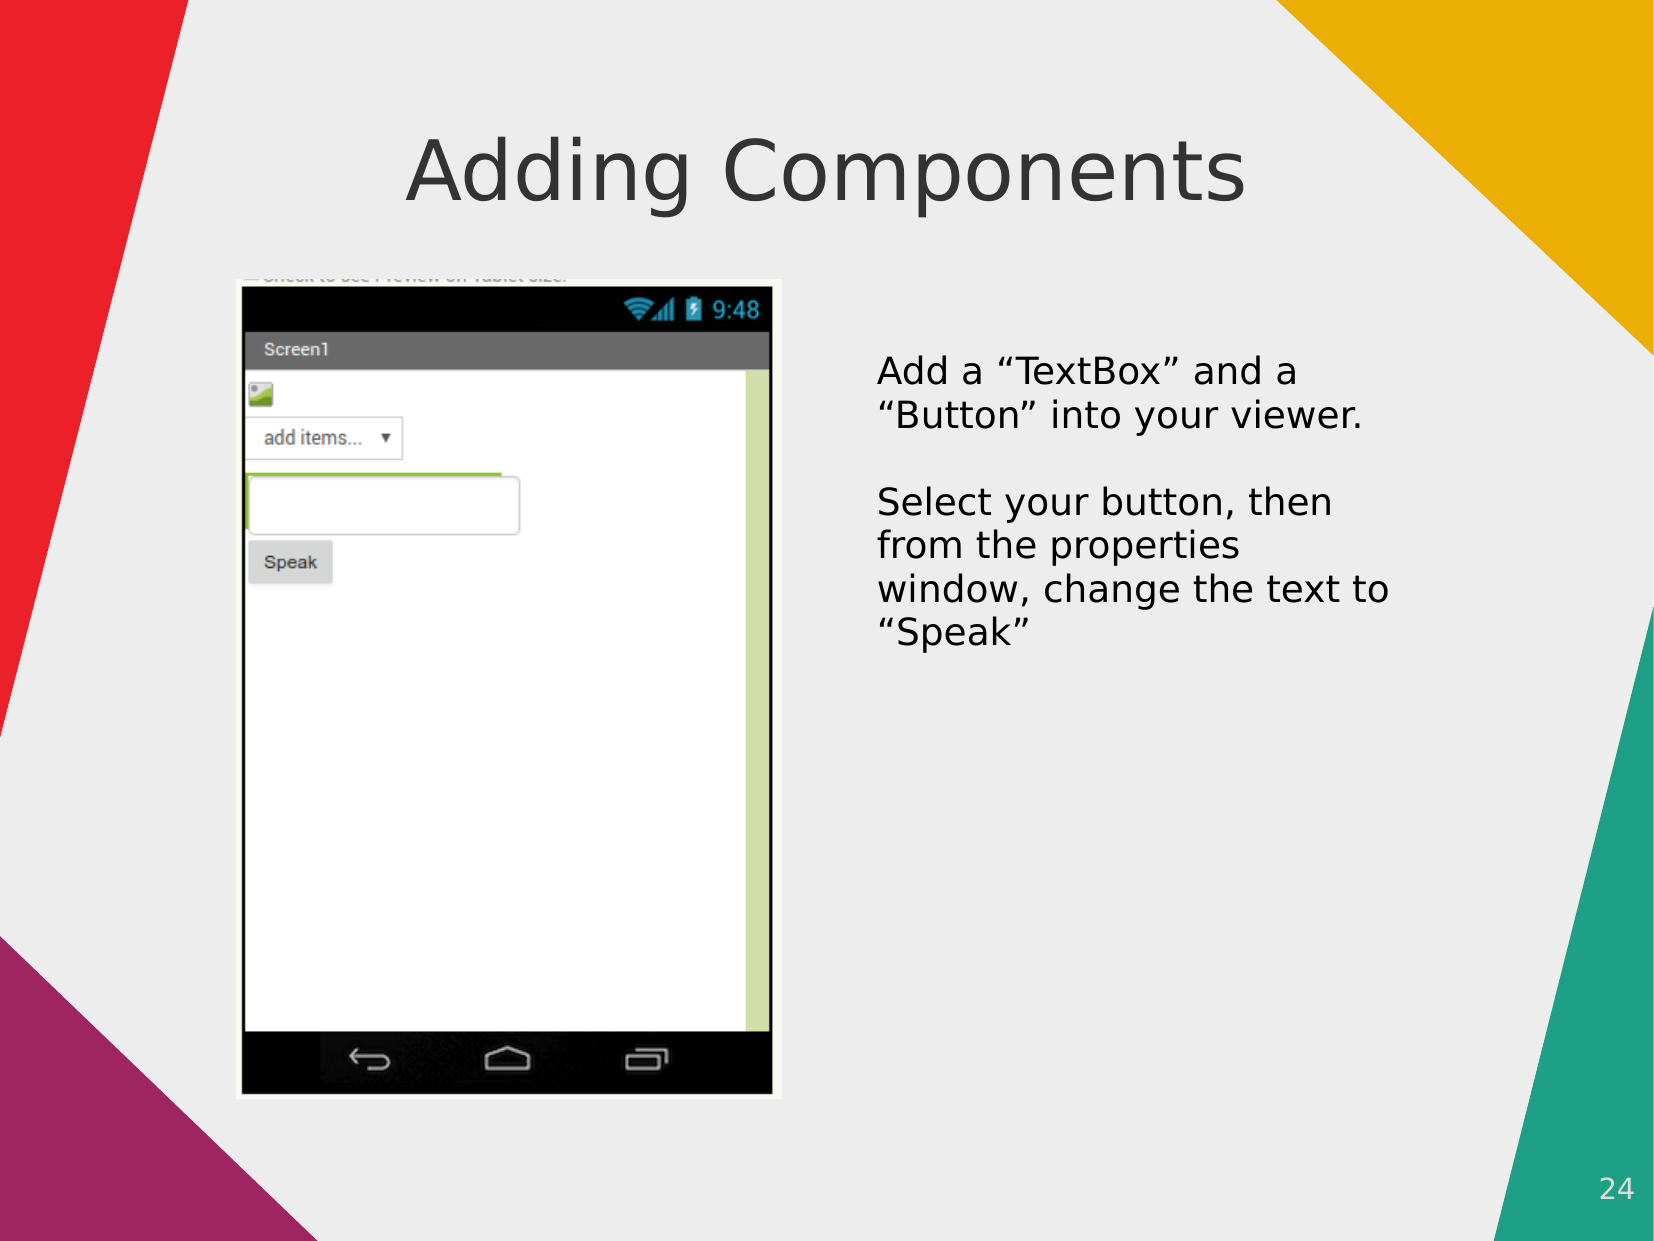

# Adding Components
Add a “TextBox” and a “Button” into your viewer.
Select your button, then from the properties window, change the text to “Speak”
24